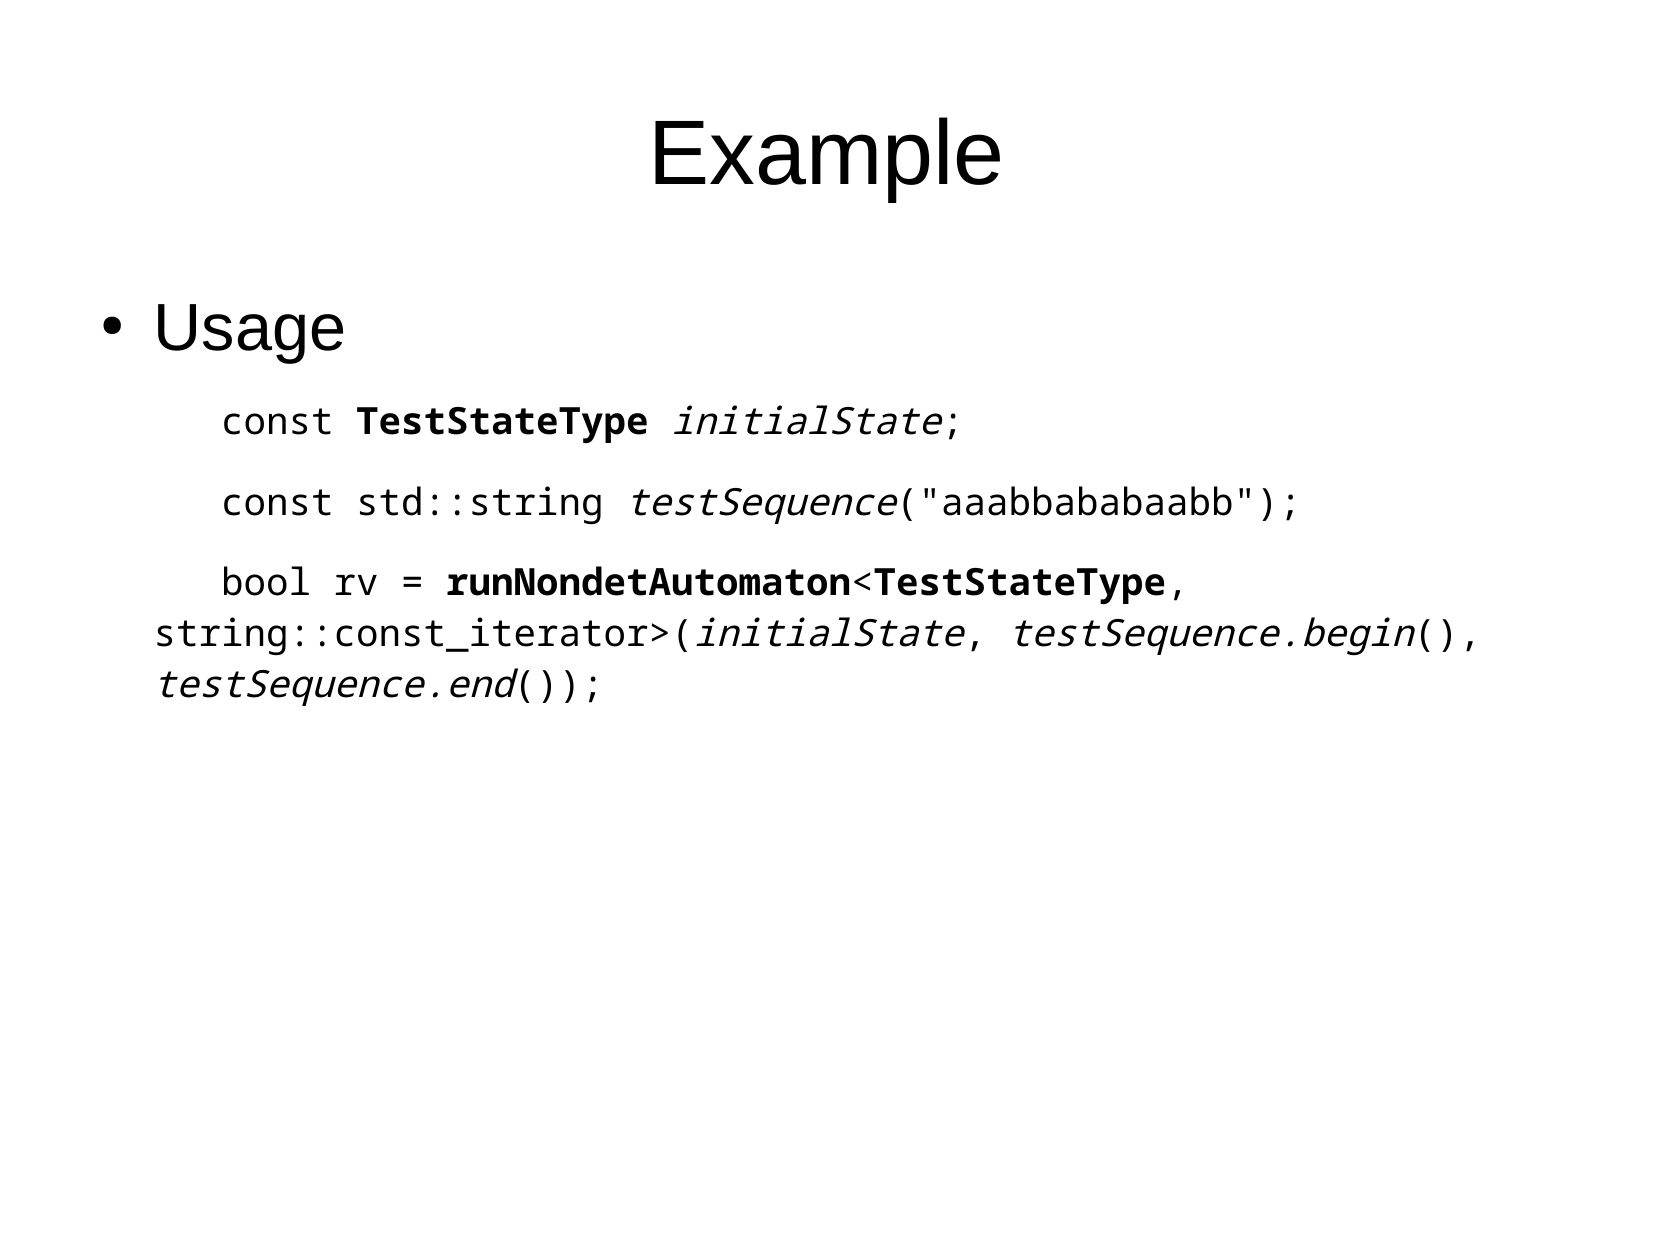

# Example
Usage
 const TestStateType initialState;
 const std::string testSequence("aaabbababaabb");
 bool rv = runNondetAutomaton<TestStateType, string::const_iterator>(initialState, testSequence.begin(), testSequence.end());